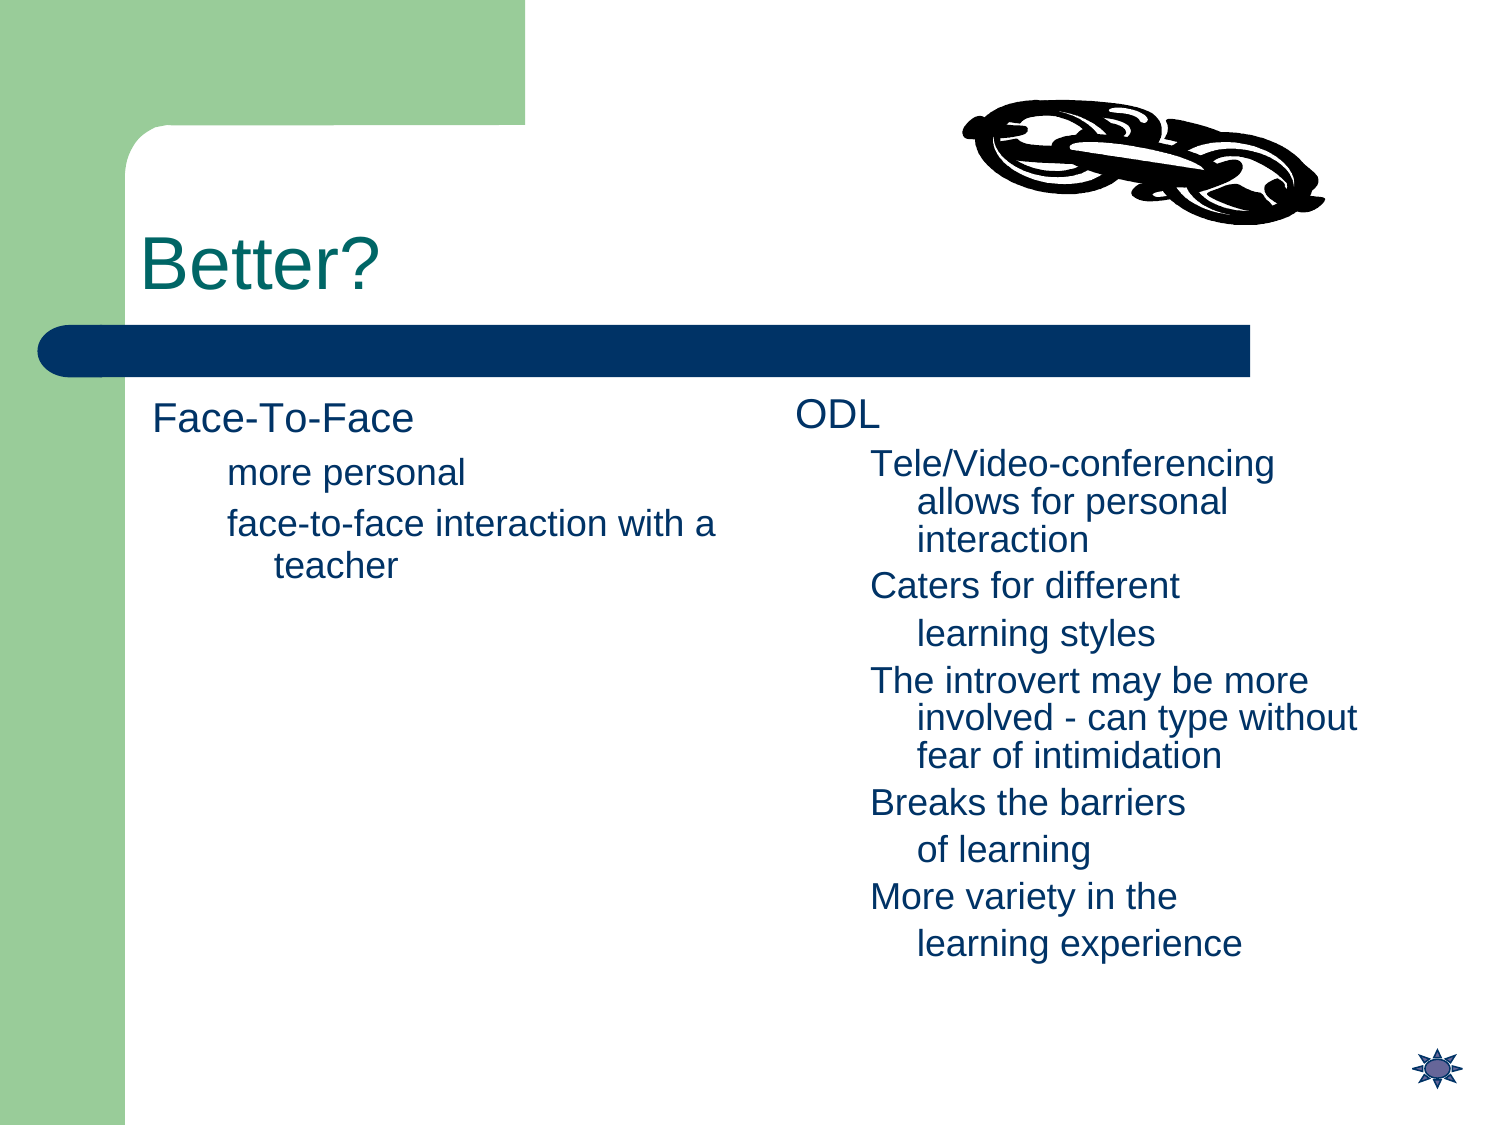

# Better?
Face-To-Face
more personal
face-to-face interaction with a teacher
ODL
Tele/Video-conferencing allows for personal interaction
Caters for different
	learning styles
The introvert may be more involved - can type without fear of intimidation
Breaks the barriers
	of learning
More variety in the
	learning experience